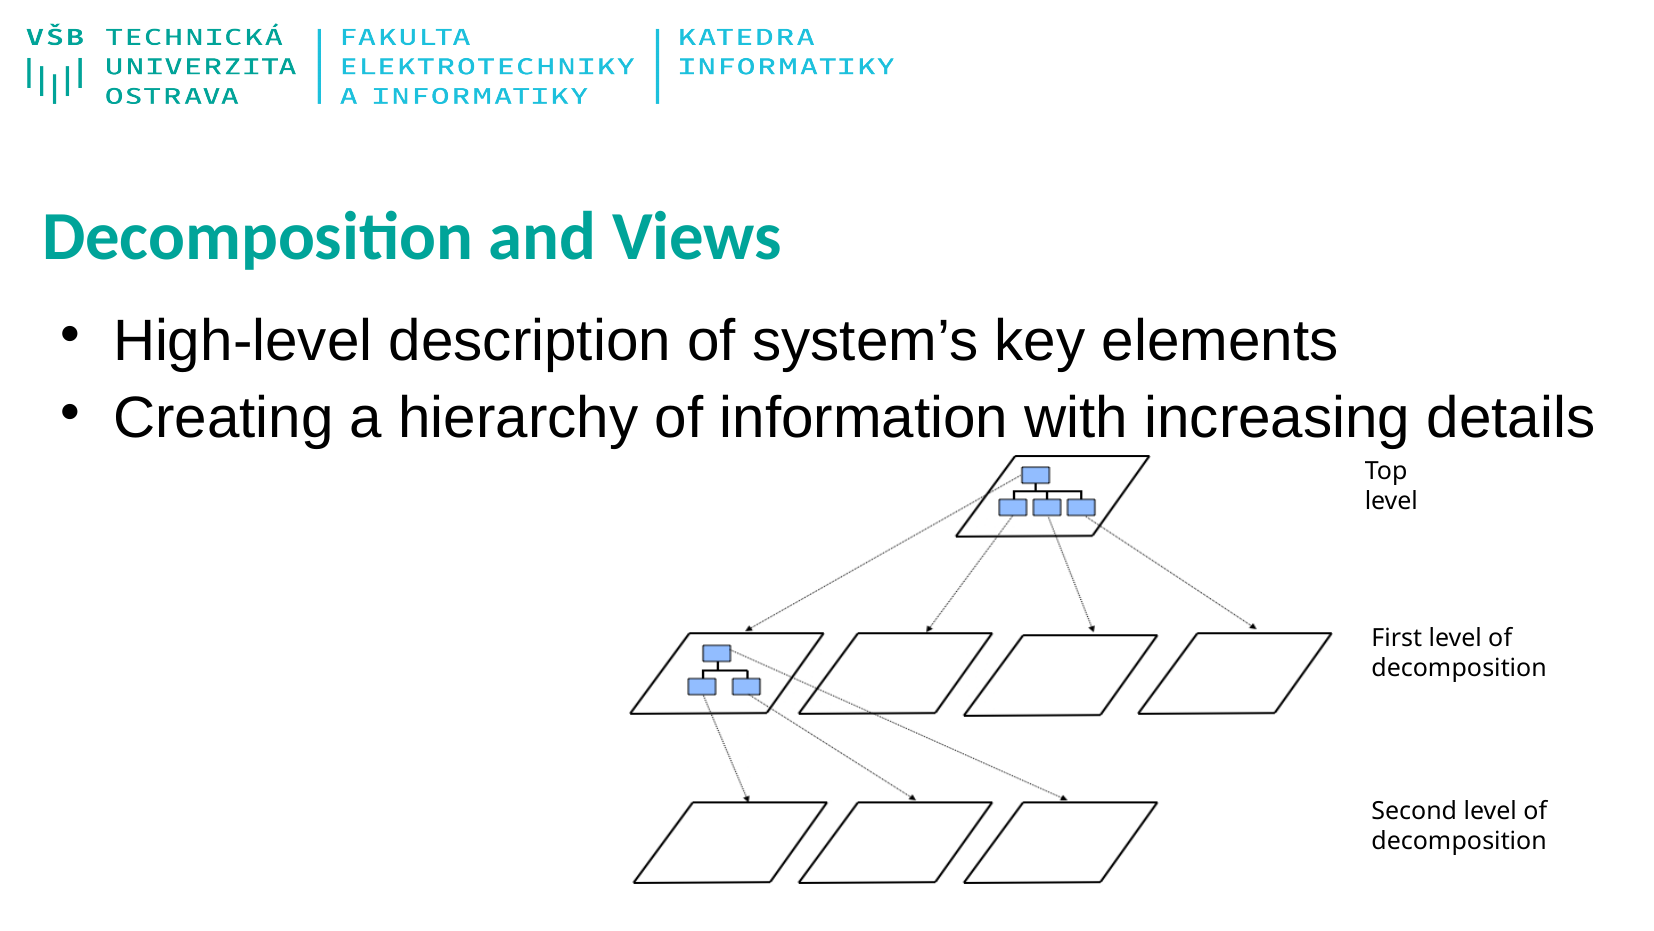

Decomposition and Views
# High-level description of system’s key elements
Creating a hierarchy of information with increasing details
Top
level
First level of
decomposition
Second level of
decomposition